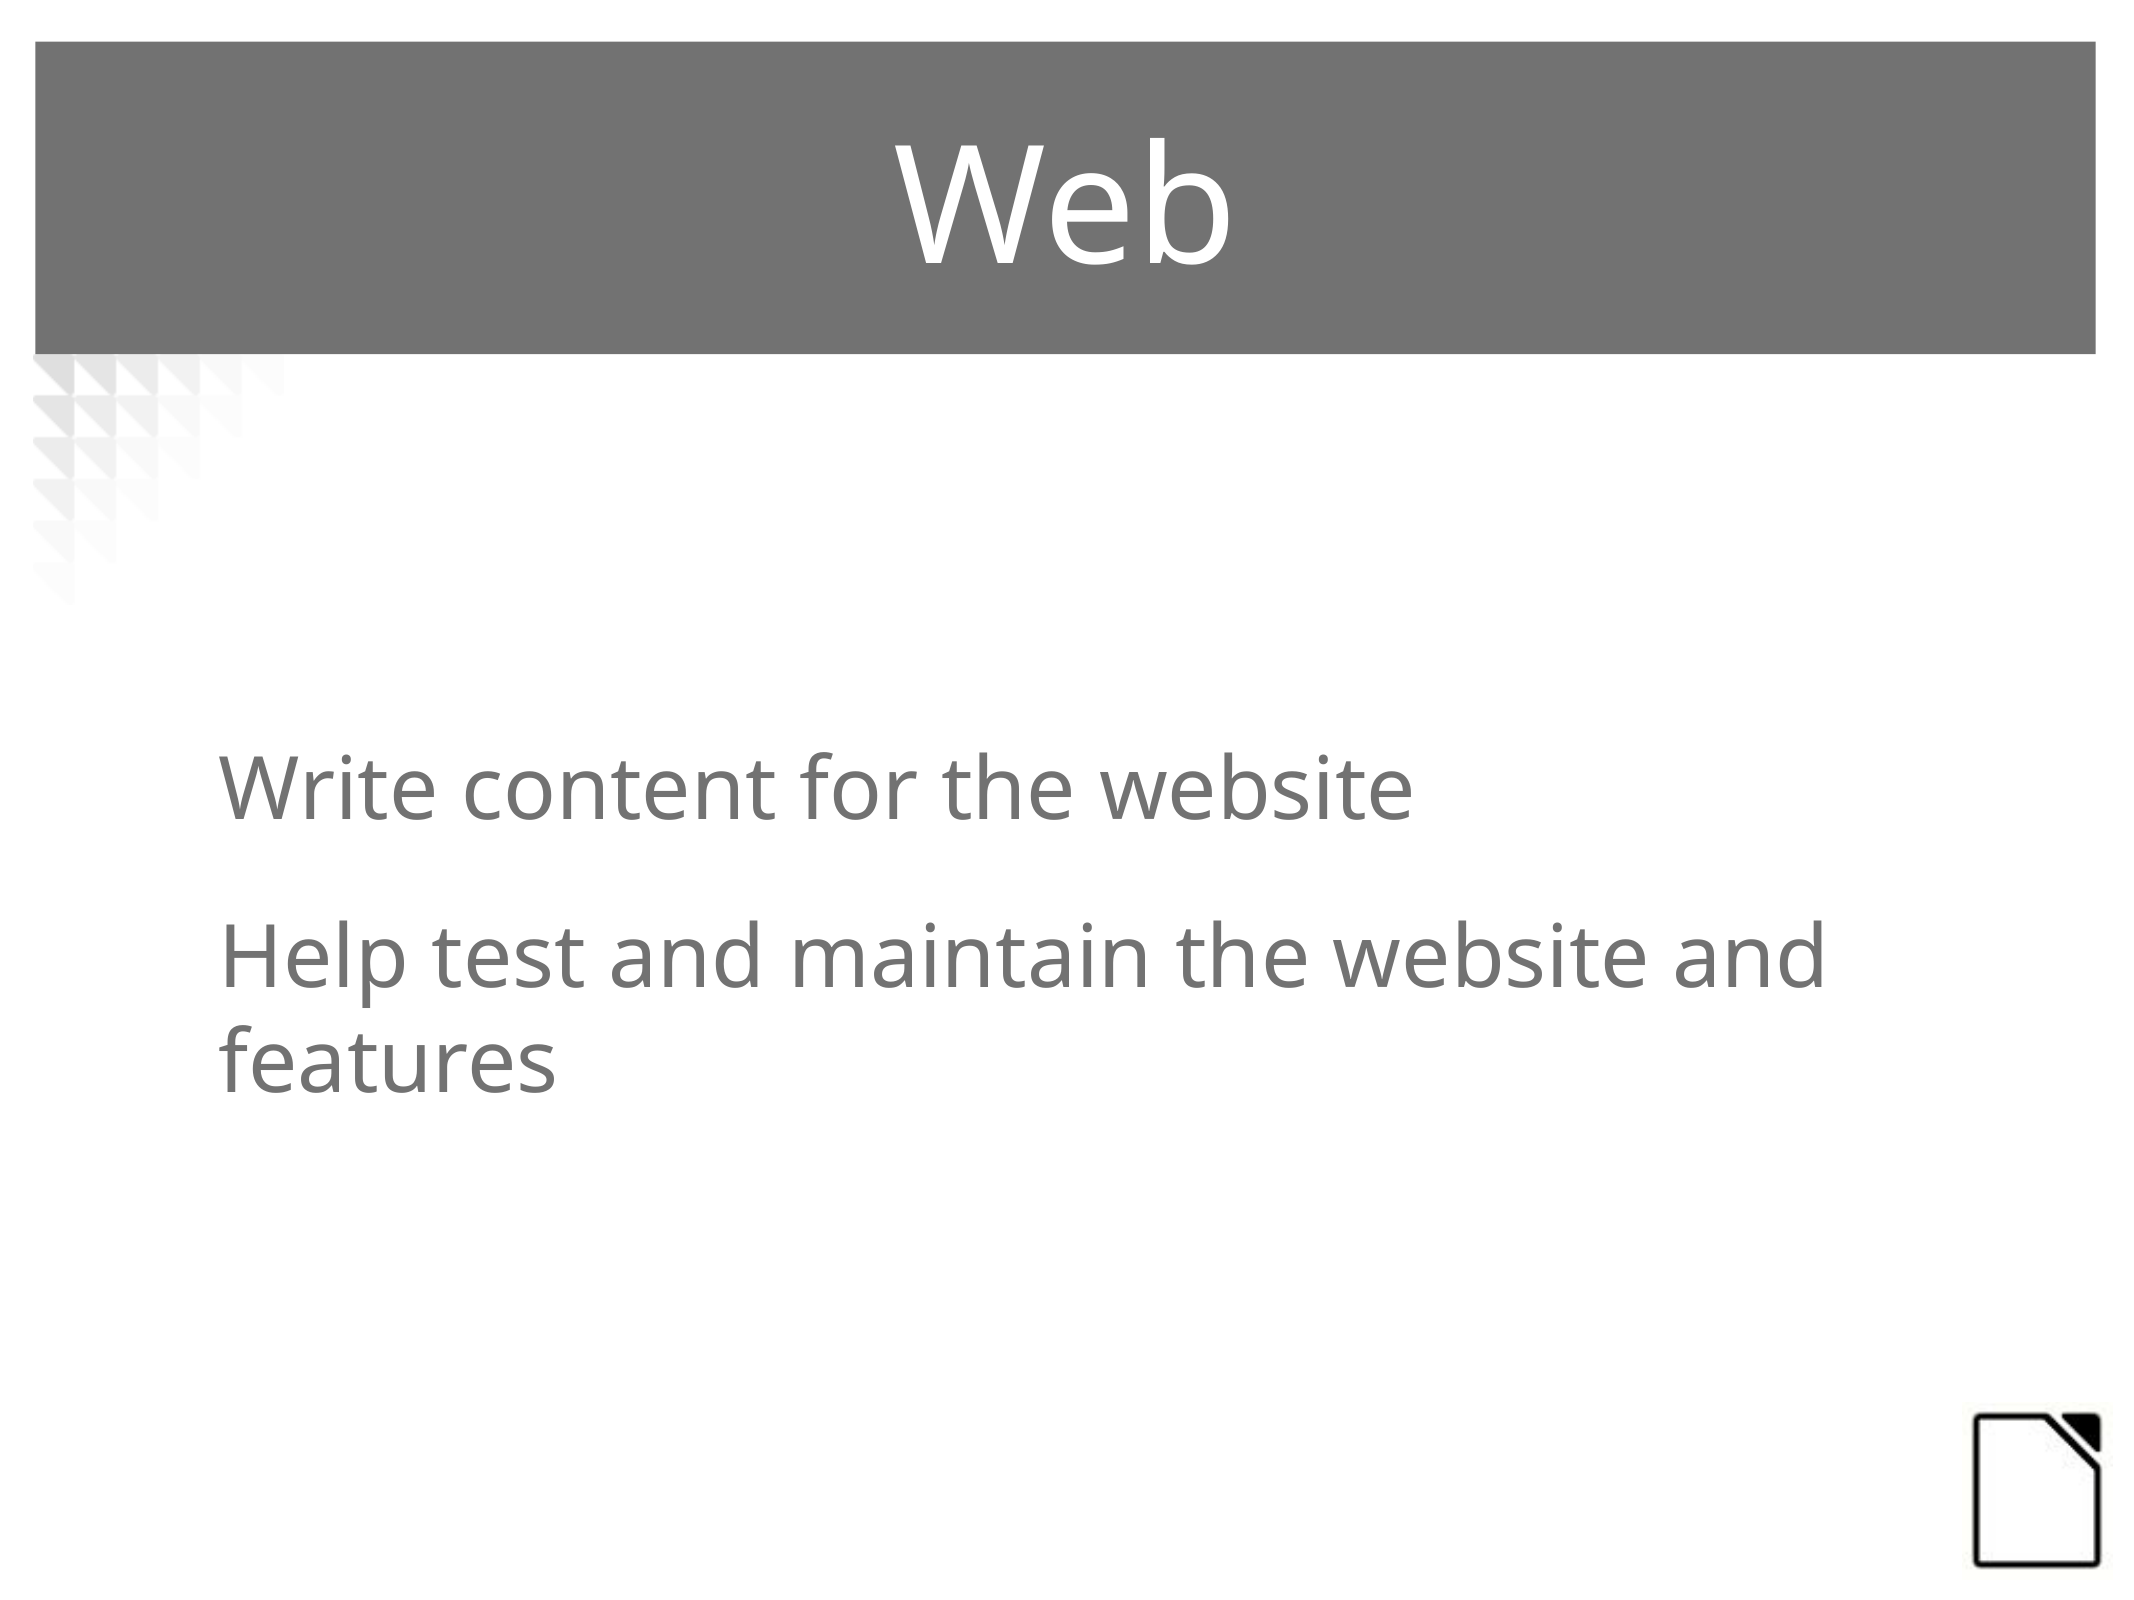

Web
# Write content for the website
Help test and maintain the website and features